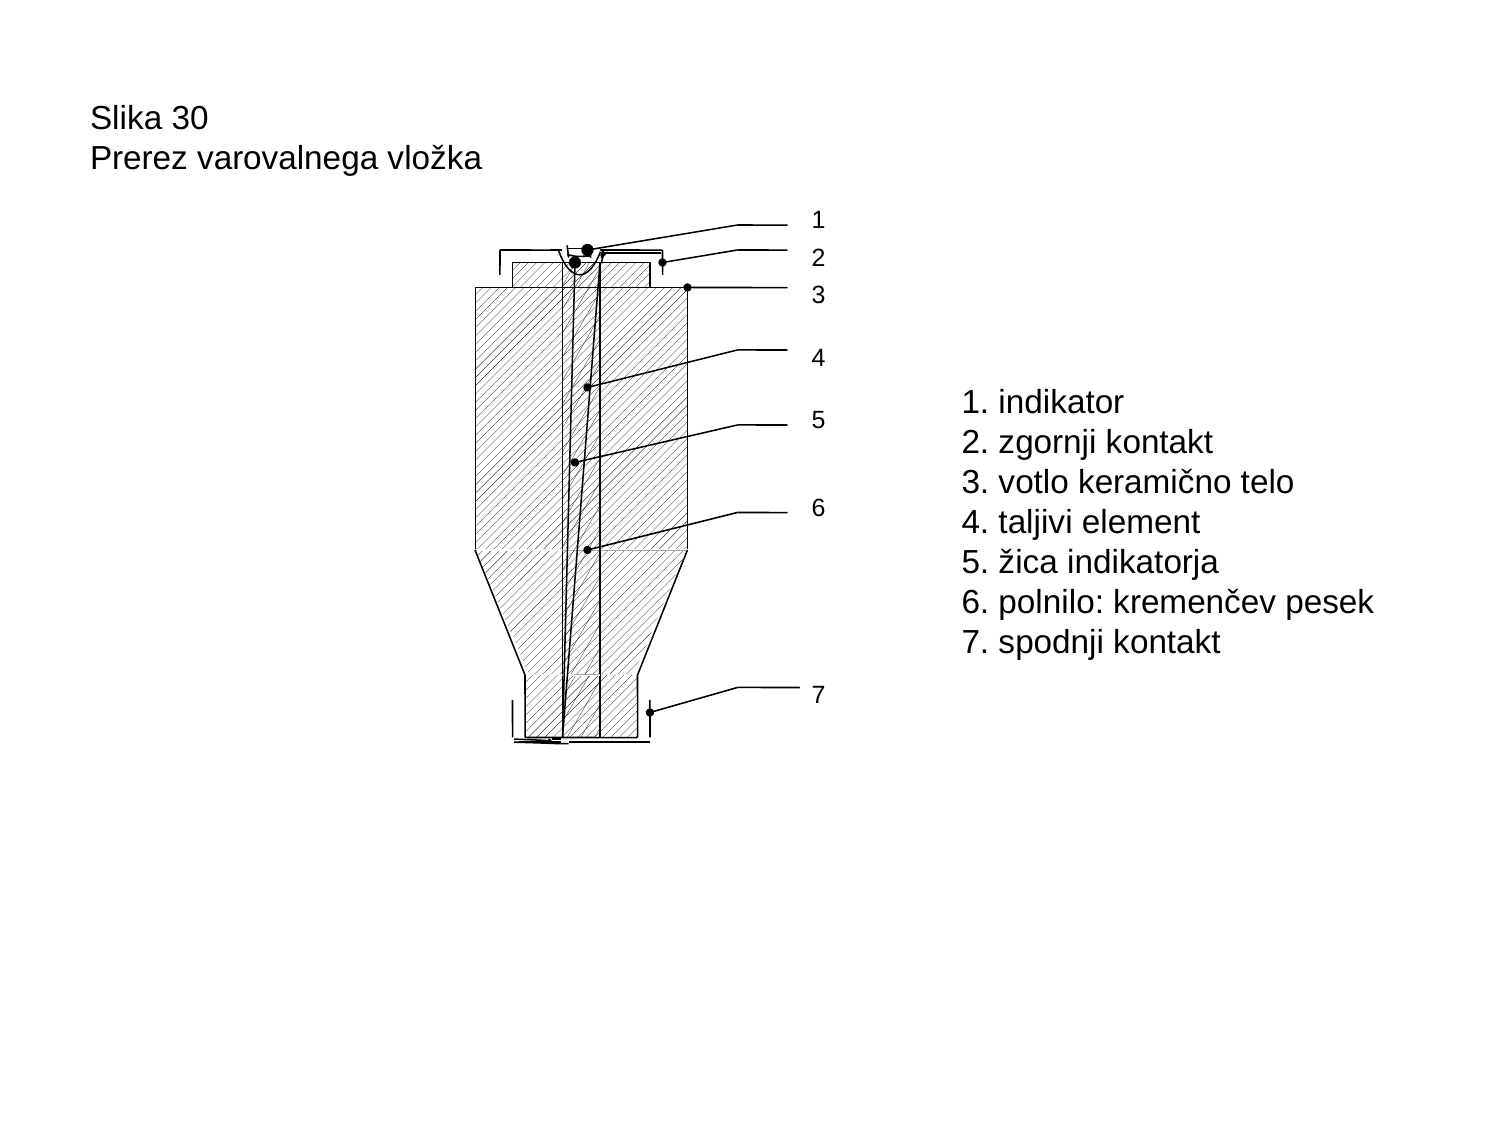

# Slika 30 Prerez varovalnega vložka
1
2
3
4
1. indikator
2. zgornji kontakt
3. votlo keramično telo
4. taljivi element
5. žica indikatorja
6. polnilo: kremenčev pesek
7. spodnji kontakt
5
6
7